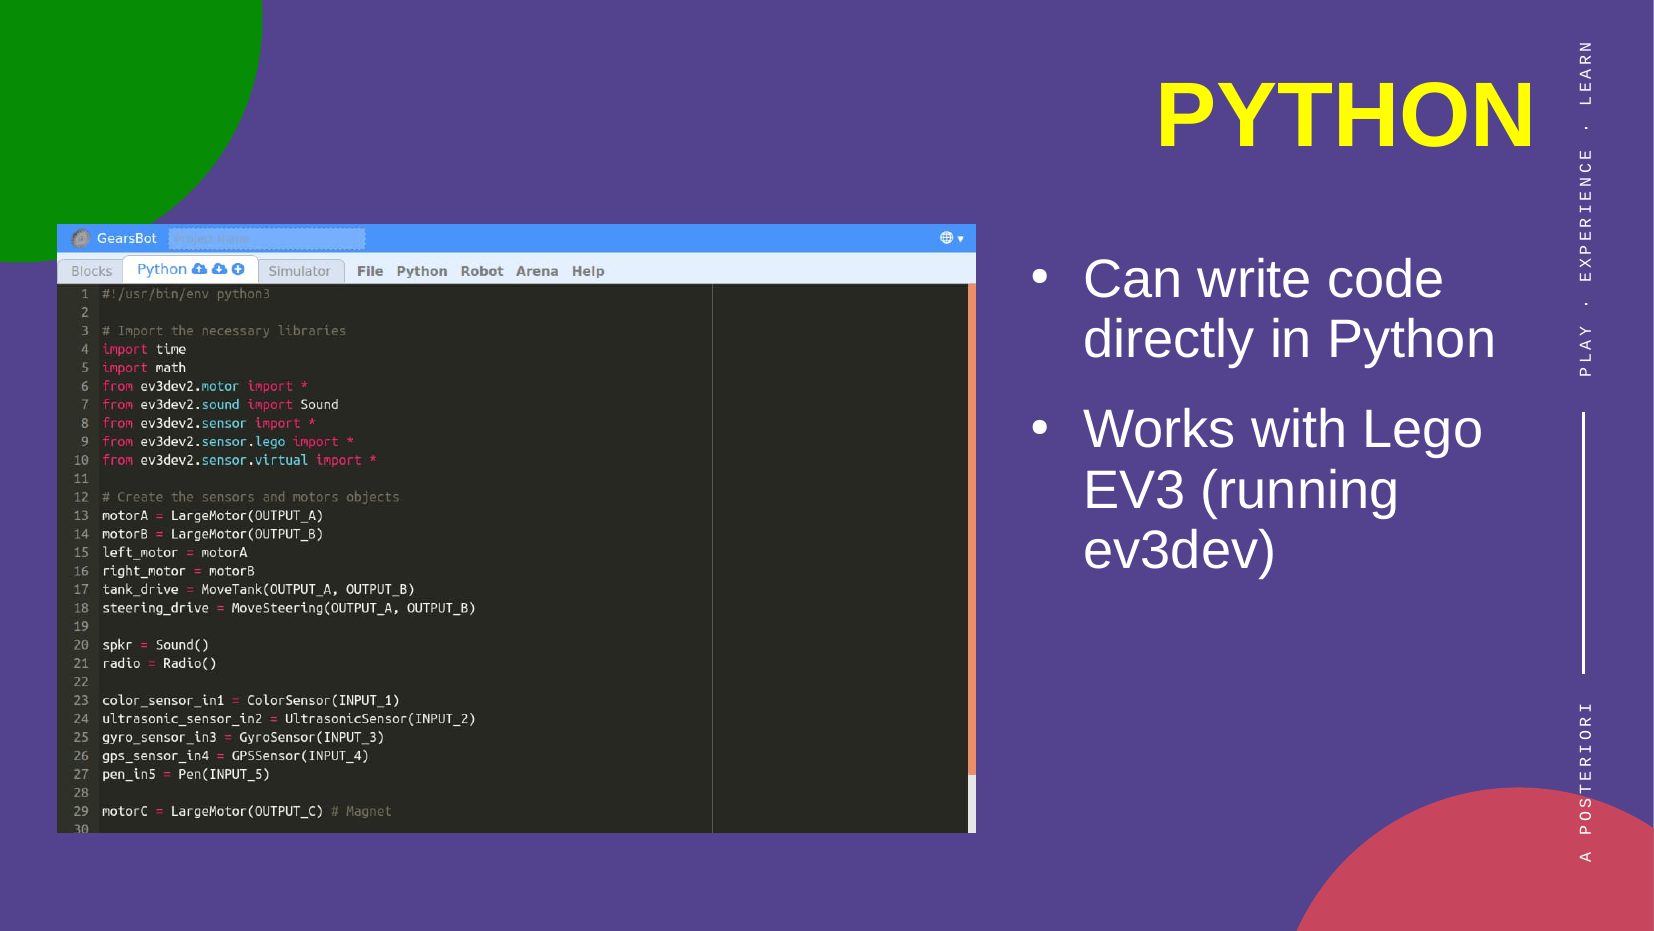

# PYTHON
Can write code directly in Python
Works with Lego EV3 (running ev3dev)